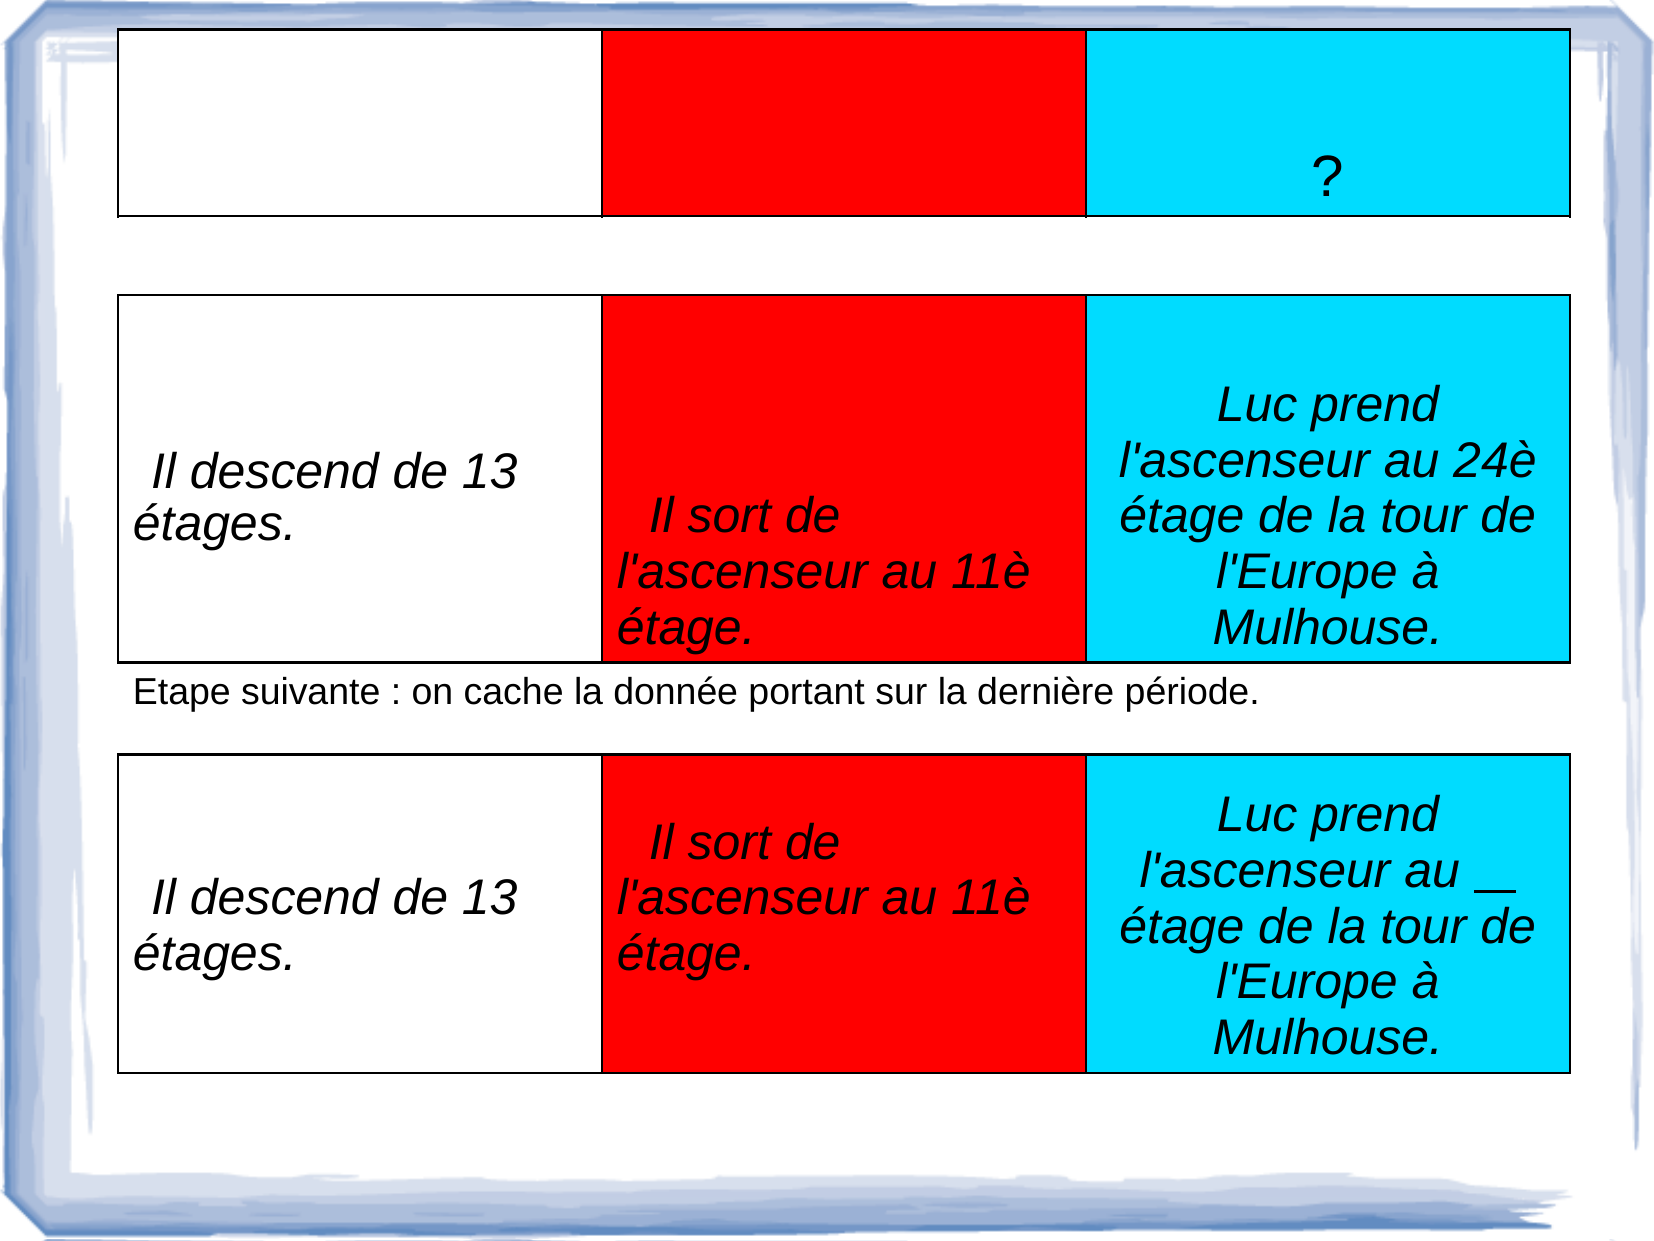

| | | ? |
| --- | --- | --- |
| Il descend de 13 étages. | Il sort de l'ascenseur au 11è étage. | Luc prend l'ascenseur au 24è étage de la tour de l'Europe à Mulhouse. |
| --- | --- | --- |
| Etape suivante : on cache la donnée portant sur la dernière période. | | |
| Il descend de 13 étages. | Il sort de l'ascenseur au 11è étage. | Luc prend l'ascenseur au étage de la tour de l'Europe à Mulhouse. |